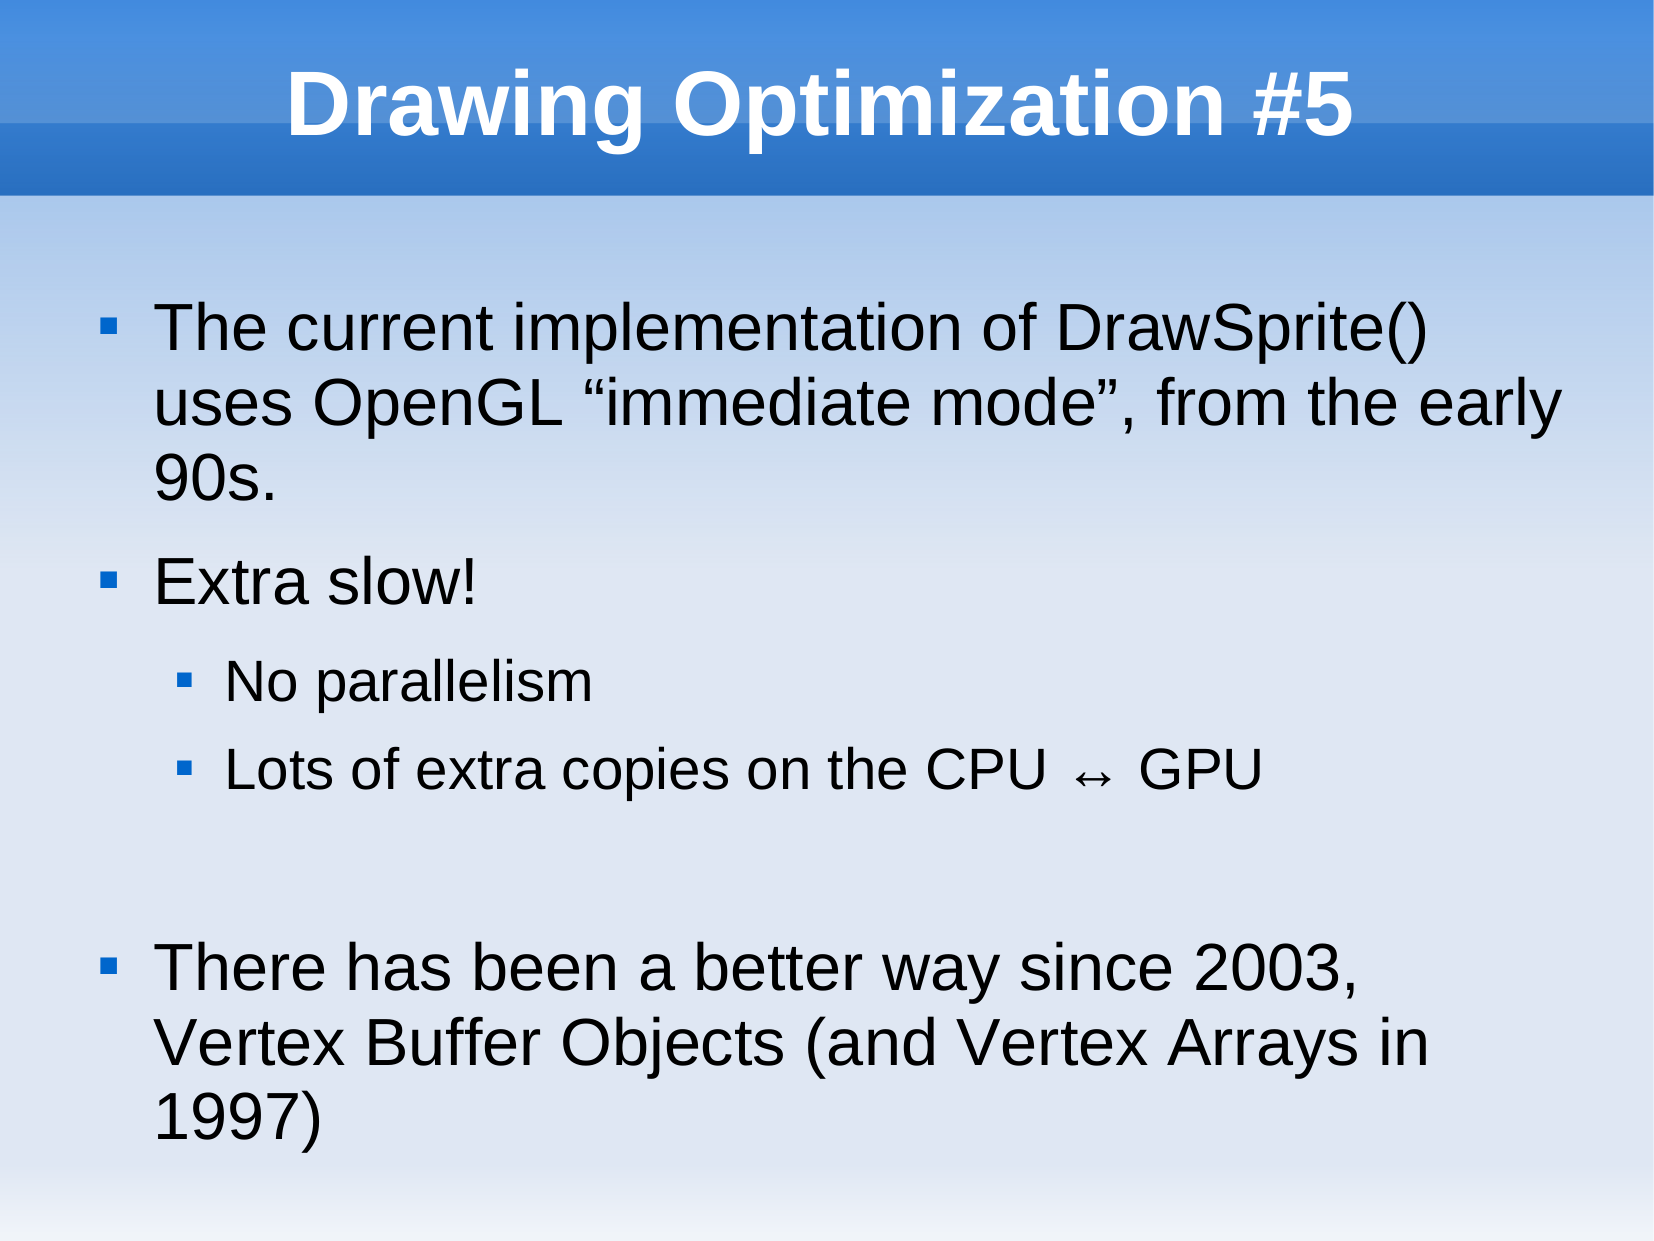

# Drawing Optimization #5
The current implementation of DrawSprite() uses OpenGL “immediate mode”, from the early 90s.
Extra slow!
No parallelism
Lots of extra copies on the CPU ↔ GPU
There has been a better way since 2003, Vertex Buffer Objects (and Vertex Arrays in 1997)